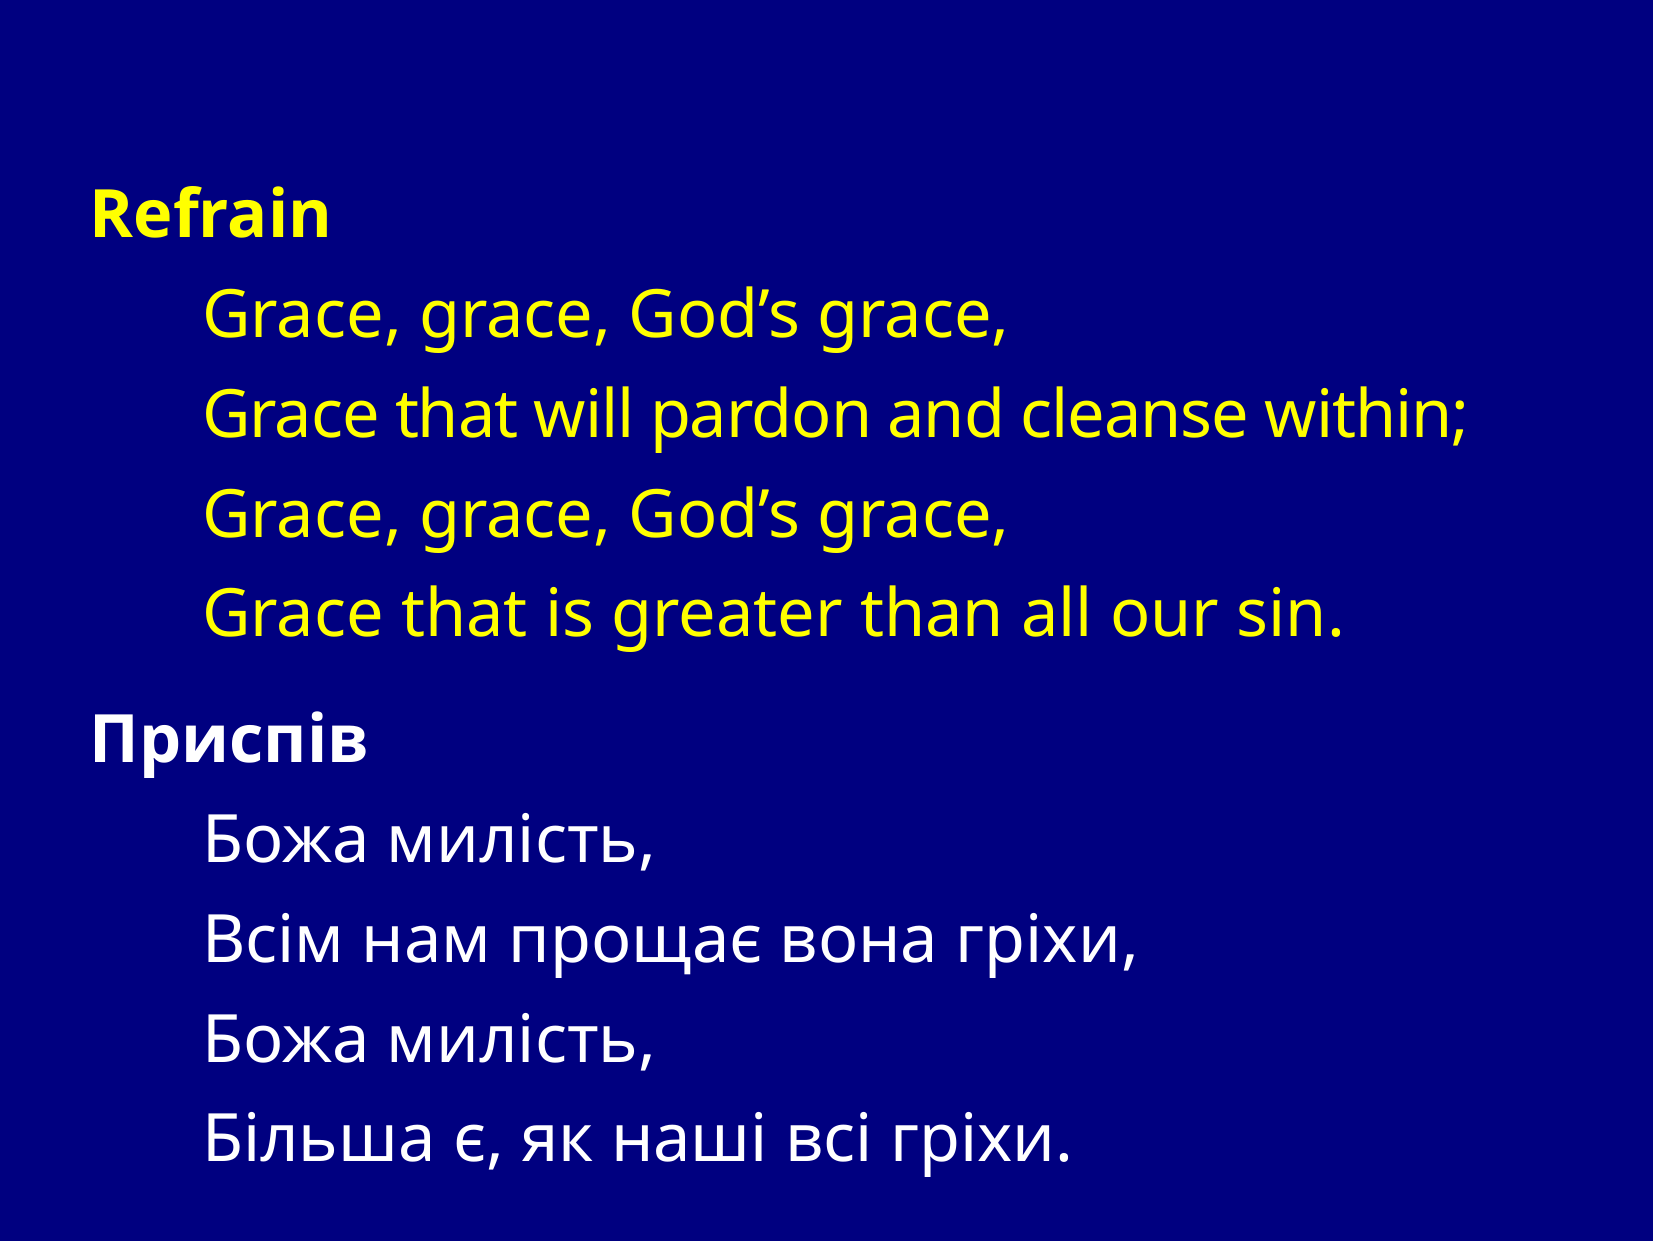

Refrain
	Grace, grace, God’s grace,
	Grace that will pardon and cleanse within;
	Grace, grace, God’s grace,
	Grace that is greater than all our sin.
Приспів
	Божа милість,
	Всім нам прощає вона гріхи,
	Божа милість,
	Більша є, як наші всі гріхи.